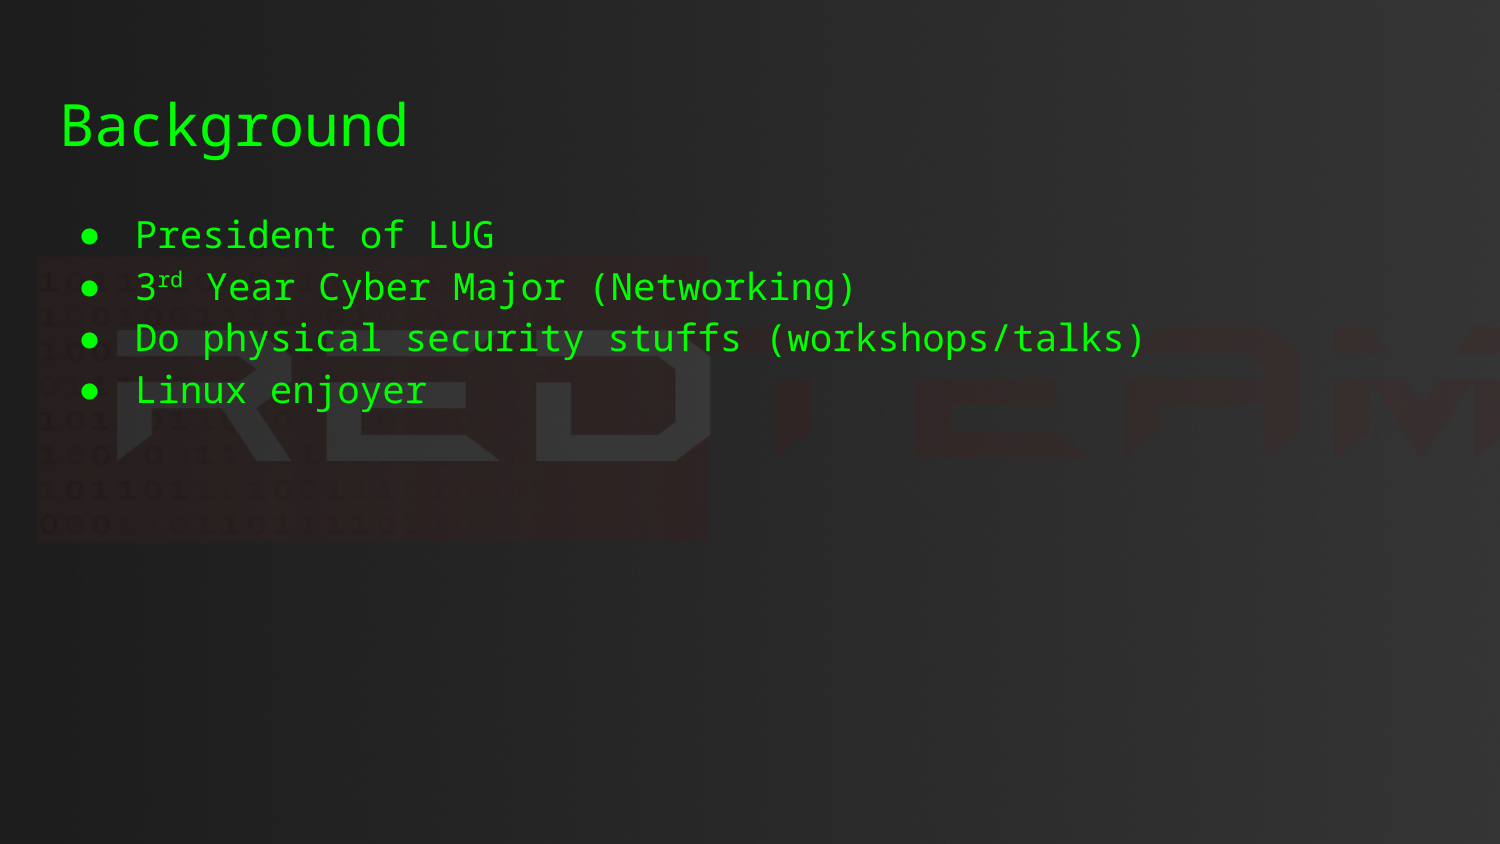

# Background
President of LUG
3rd Year Cyber Major (Networking)
Do physical security stuffs (workshops/talks)
Linux enjoyer